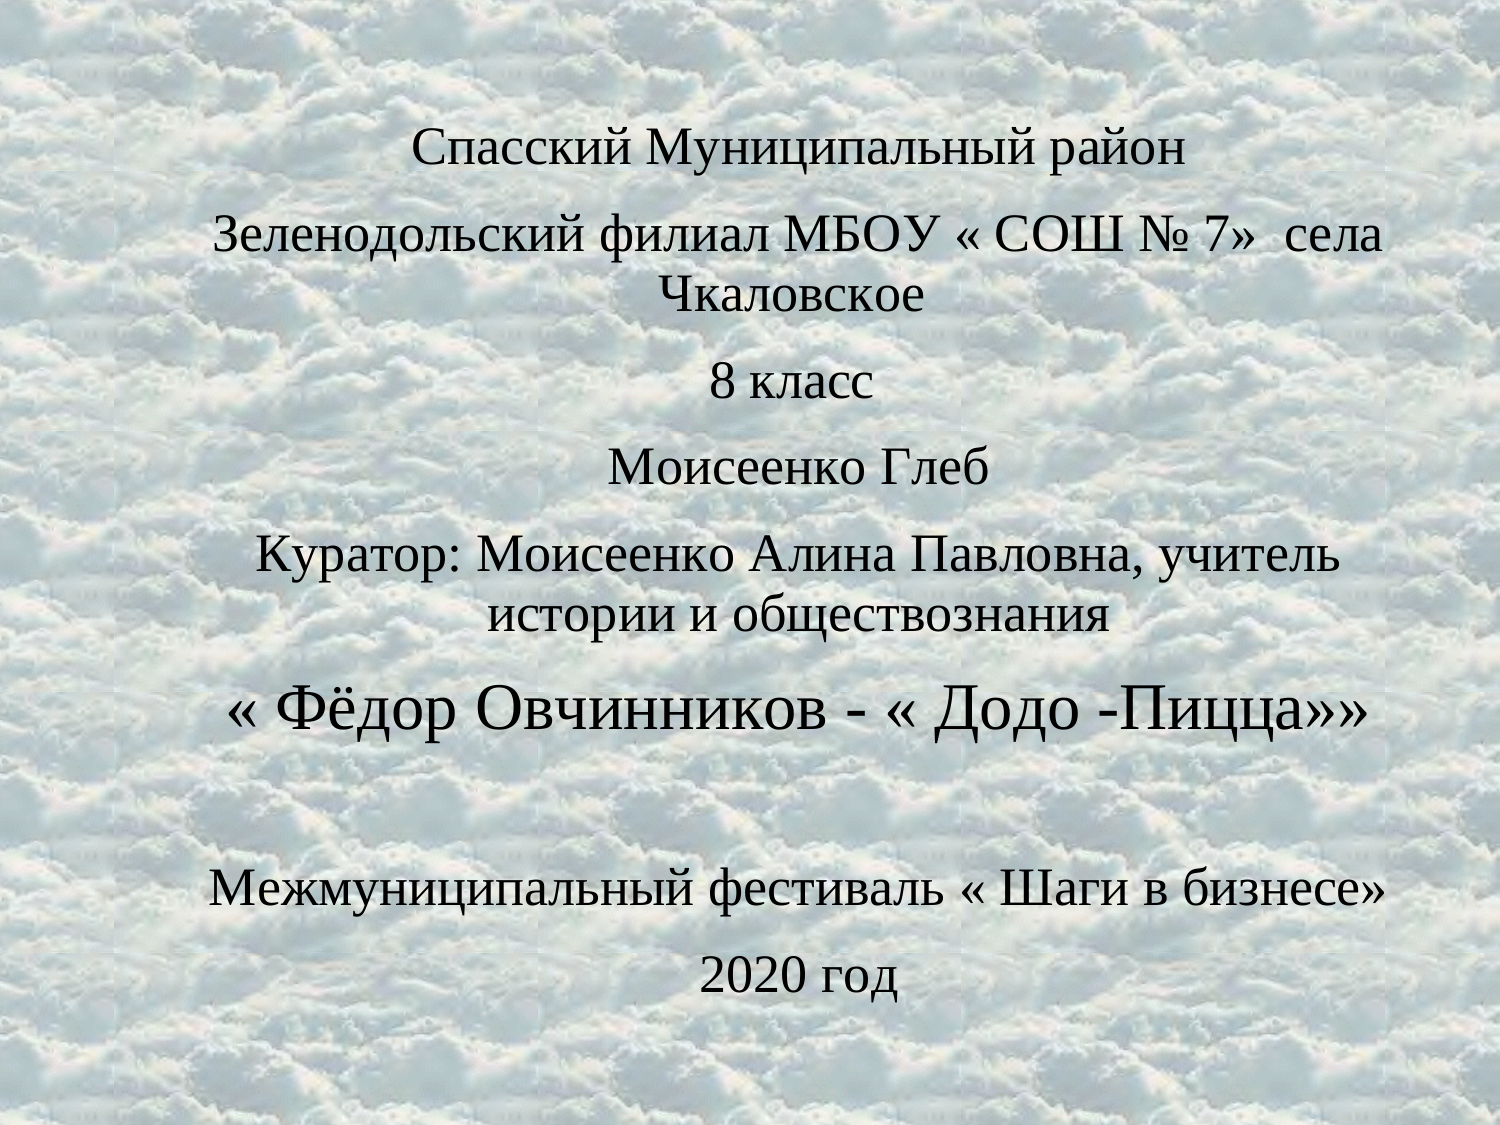

# Спасский Муниципальный район
Зеленодольский филиал МБОУ « СОШ № 7» села Чкаловское
8 класс
Моисеенко Глеб
Куратор: Моисеенко Алина Павловна, учитель истории и обществознания
« Фёдор Овчинников - « Додо -Пицца»»
Межмуниципальный фестиваль « Шаги в бизнесе»
2020 год